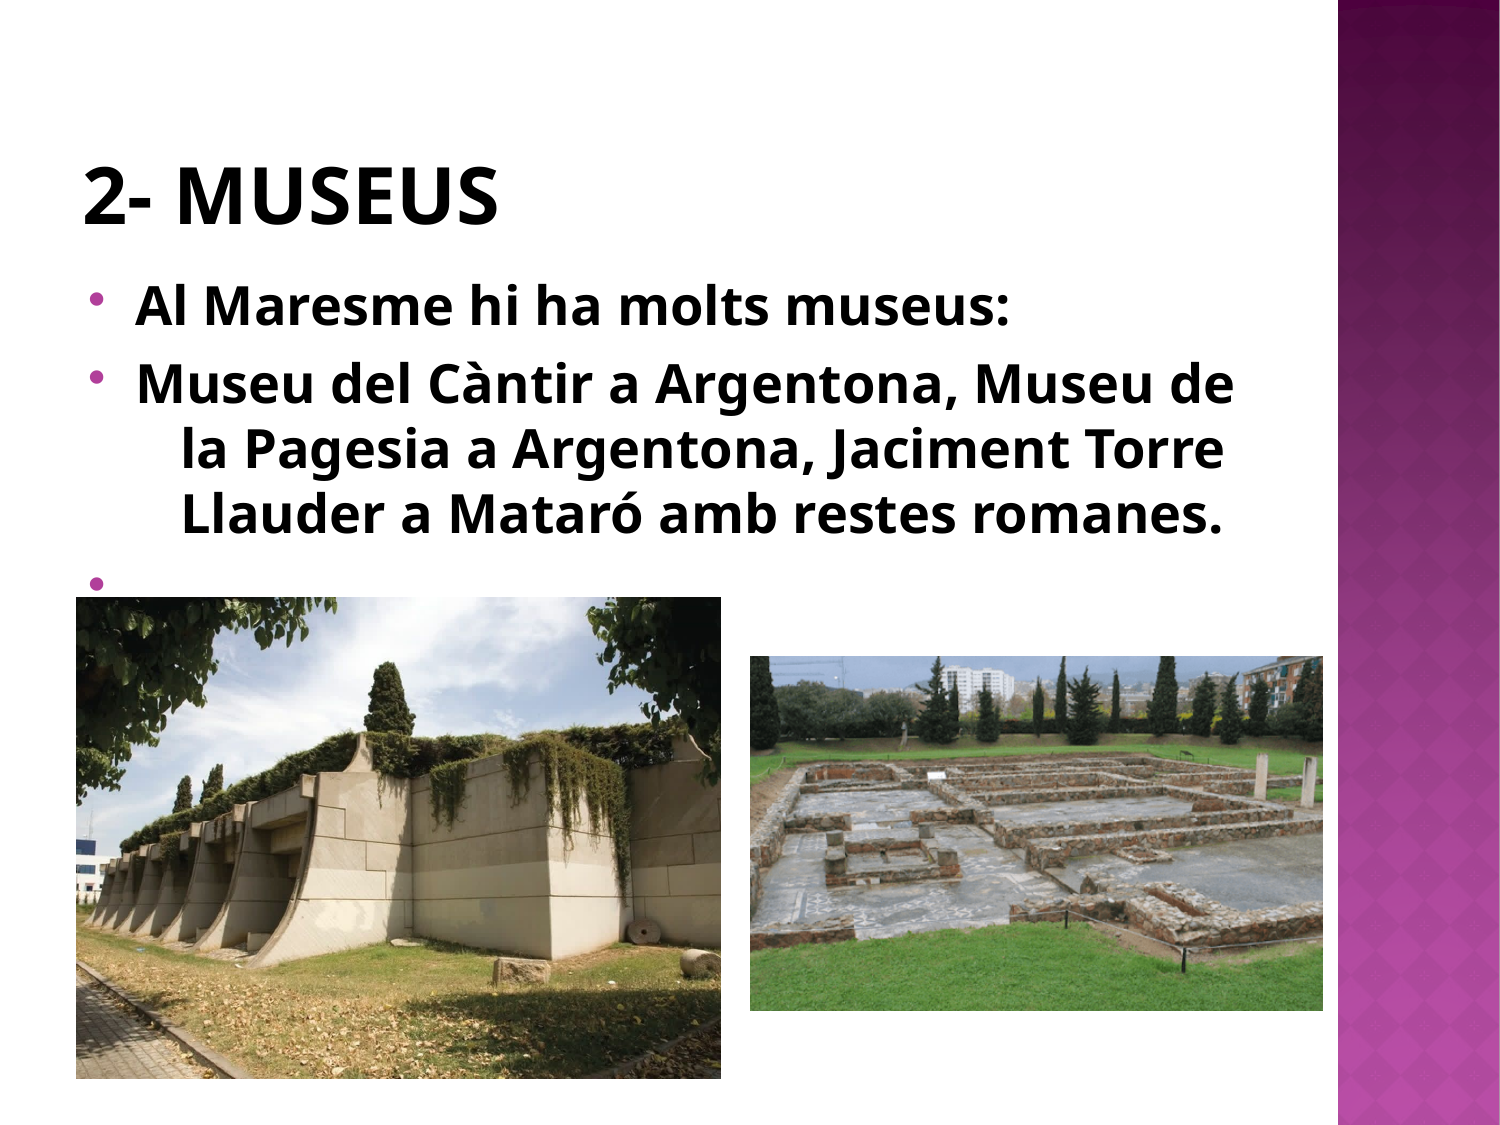

# 2- MUSEUS
Al Maresme hi ha molts museus:
Museu del Càntir a Argentona, Museu de la Pagesia a Argentona, Jaciment Torre Llauder a Mataró amb restes romanes.